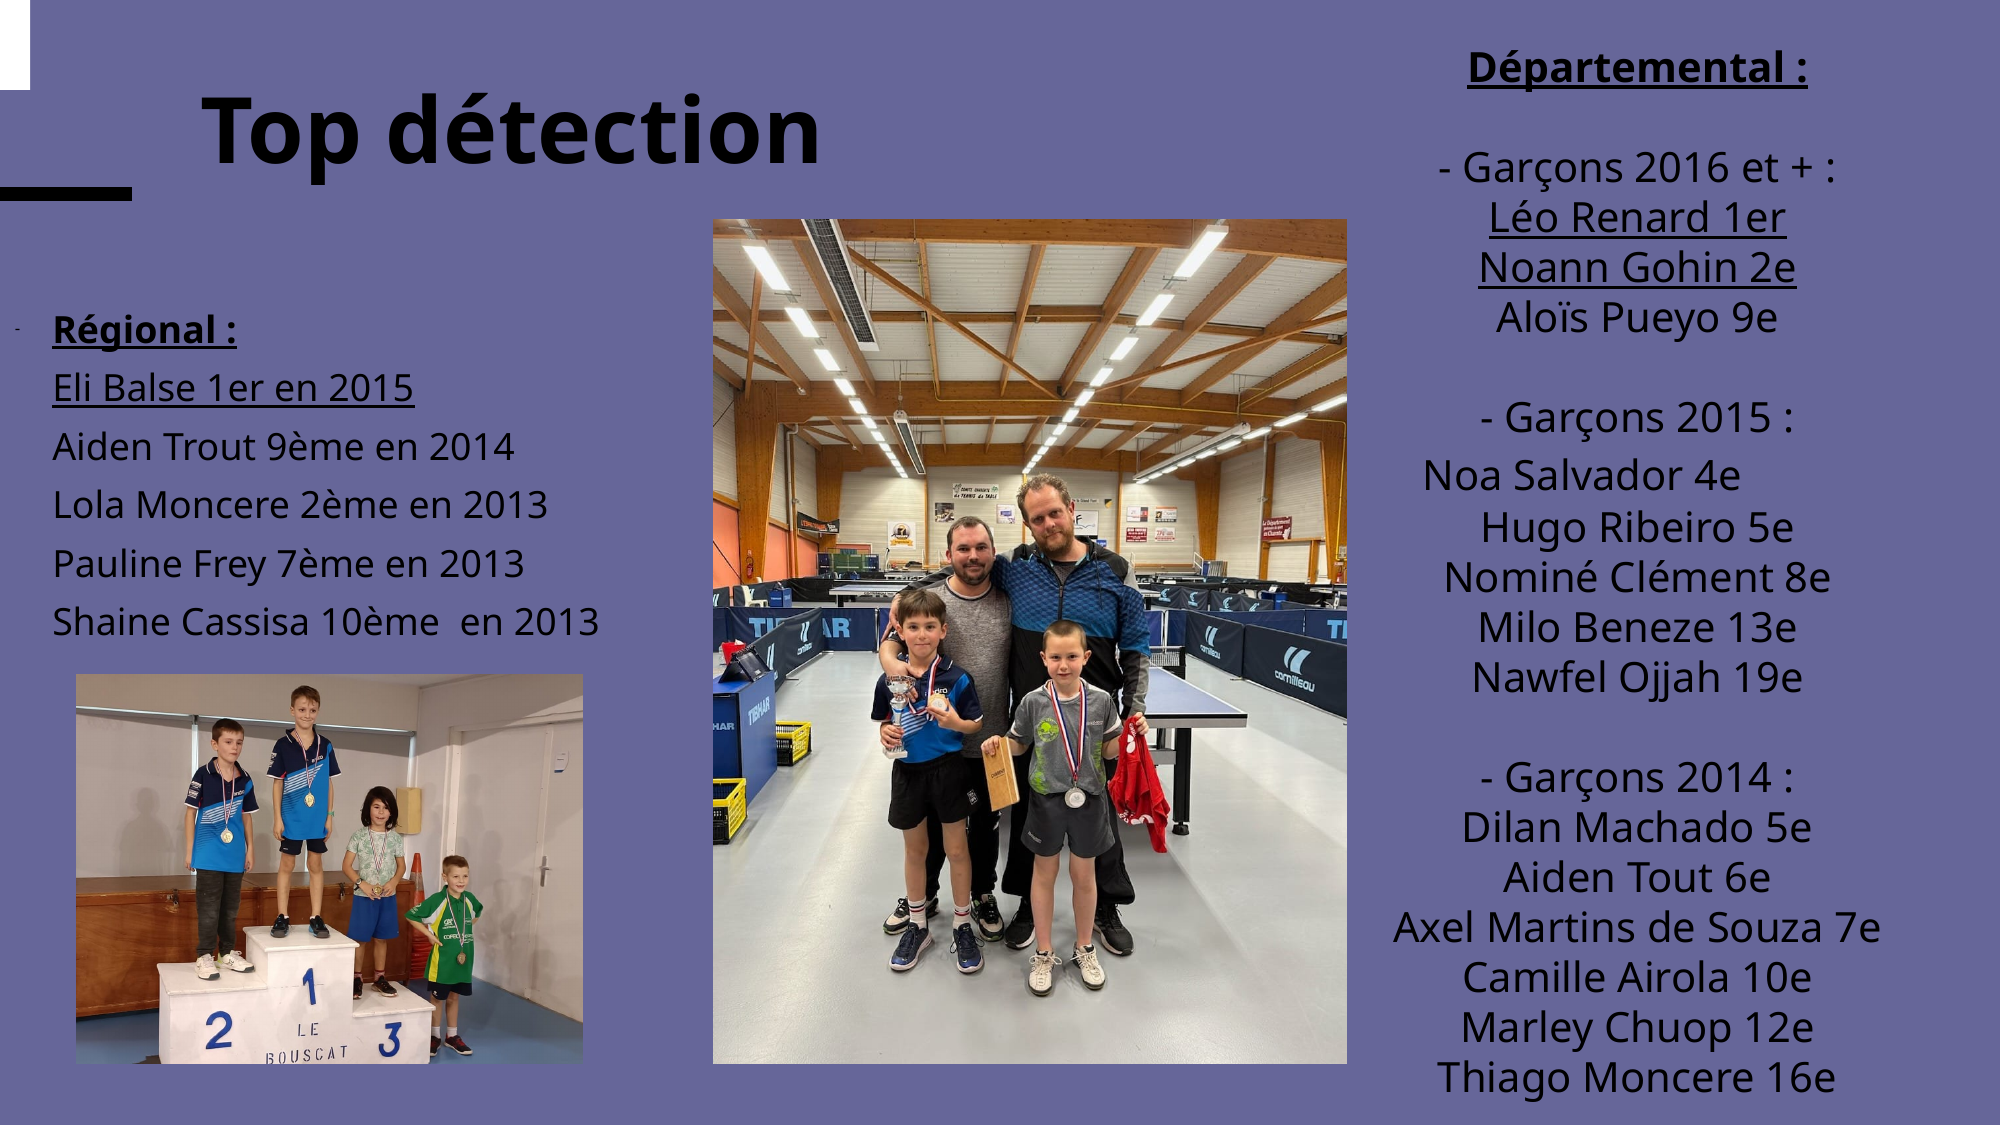

Départemental :
- Garçons 2016 et + :
Léo Renard 1er
Noann Gohin 2e
Aloïs Pueyo 9e
- Garçons 2015 :
Noa Salvador 4e
Hugo Ribeiro 5e
Nominé Clément 8e
Milo Beneze 13e
Nawfel Ojjah 19e
- Garçons 2014 :
Dilan Machado 5e
Aiden Tout 6e
Axel Martins de Souza 7e
Camille Airola 10e
Marley Chuop 12e
Thiago Moncere 16e
# Top détection
Régional :
Eli Balse 1er en 2015
Aiden Trout 9ème en 2014
Lola Moncere 2ème en 2013
Pauline Frey 7ème en 2013
Shaine Cassisa 10ème en 2013